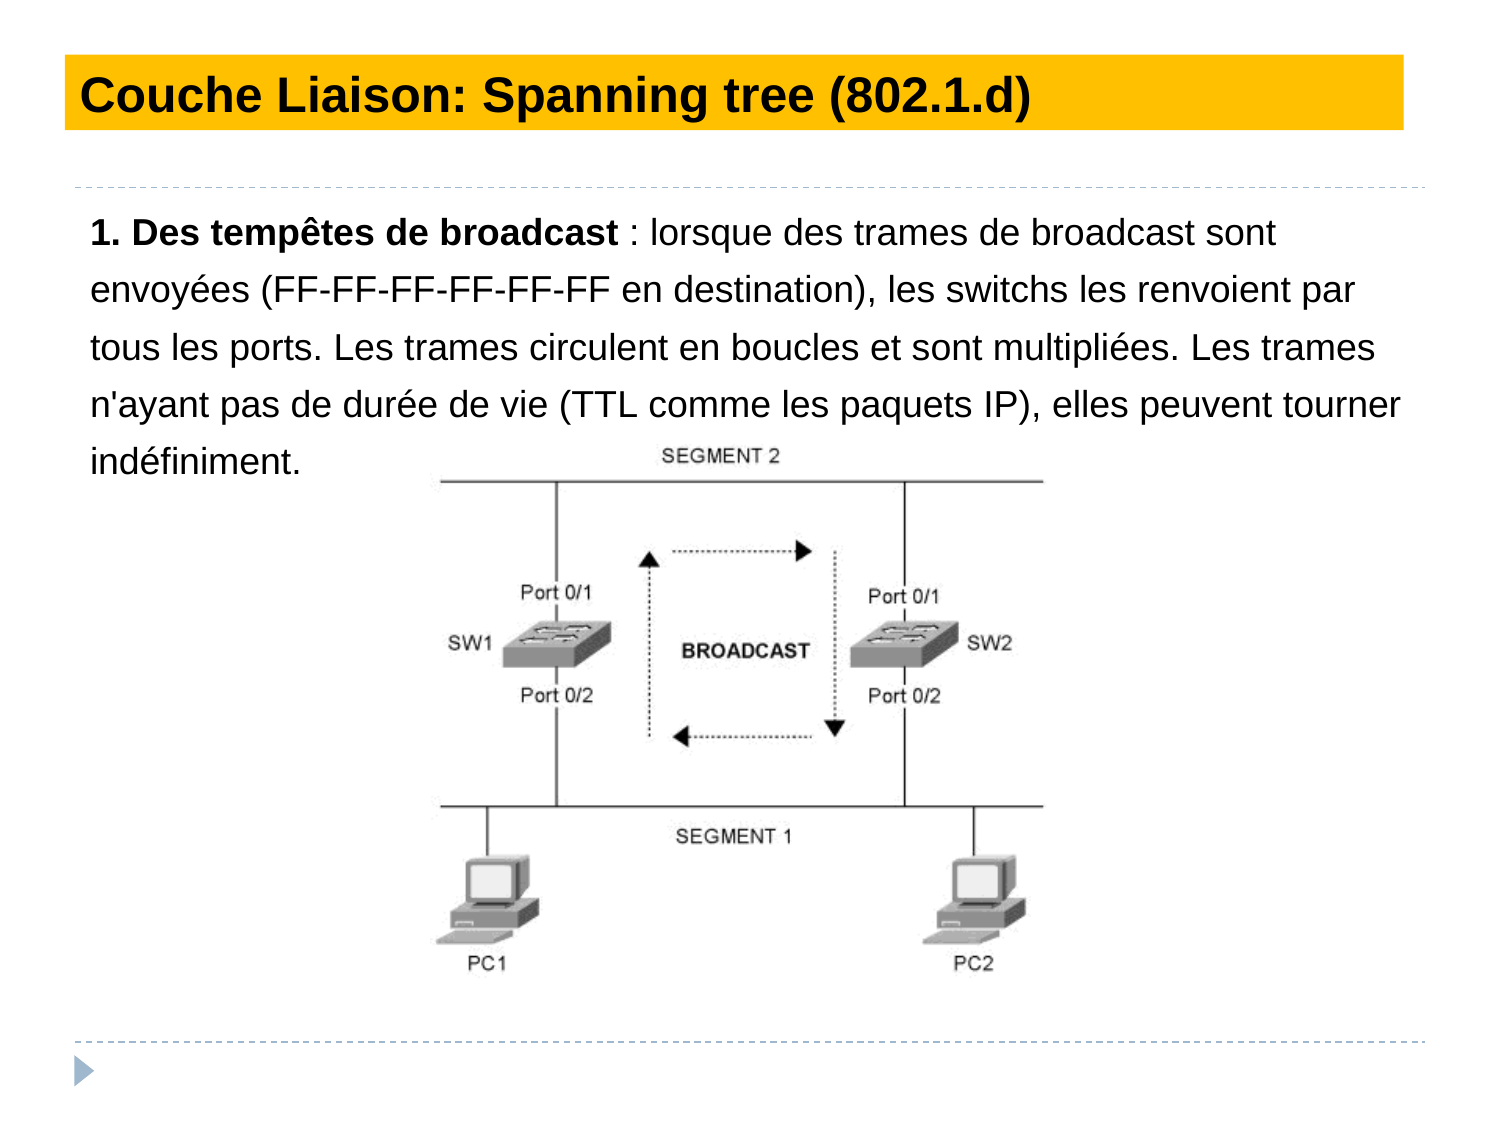

Couche Liaison: Spanning tree (802.1.d)
# 1. Des tempêtes de broadcast : lorsque des trames de broadcast sont
envoyées (FF-FF-FF-FF-FF-FF en destination), les switchs les renvoient par
tous les ports. Les trames circulent en boucles et sont multipliées. Les trames
n'ayant pas de durée de vie (TTL comme les paquets IP), elles peuvent tourner
indéfiniment.